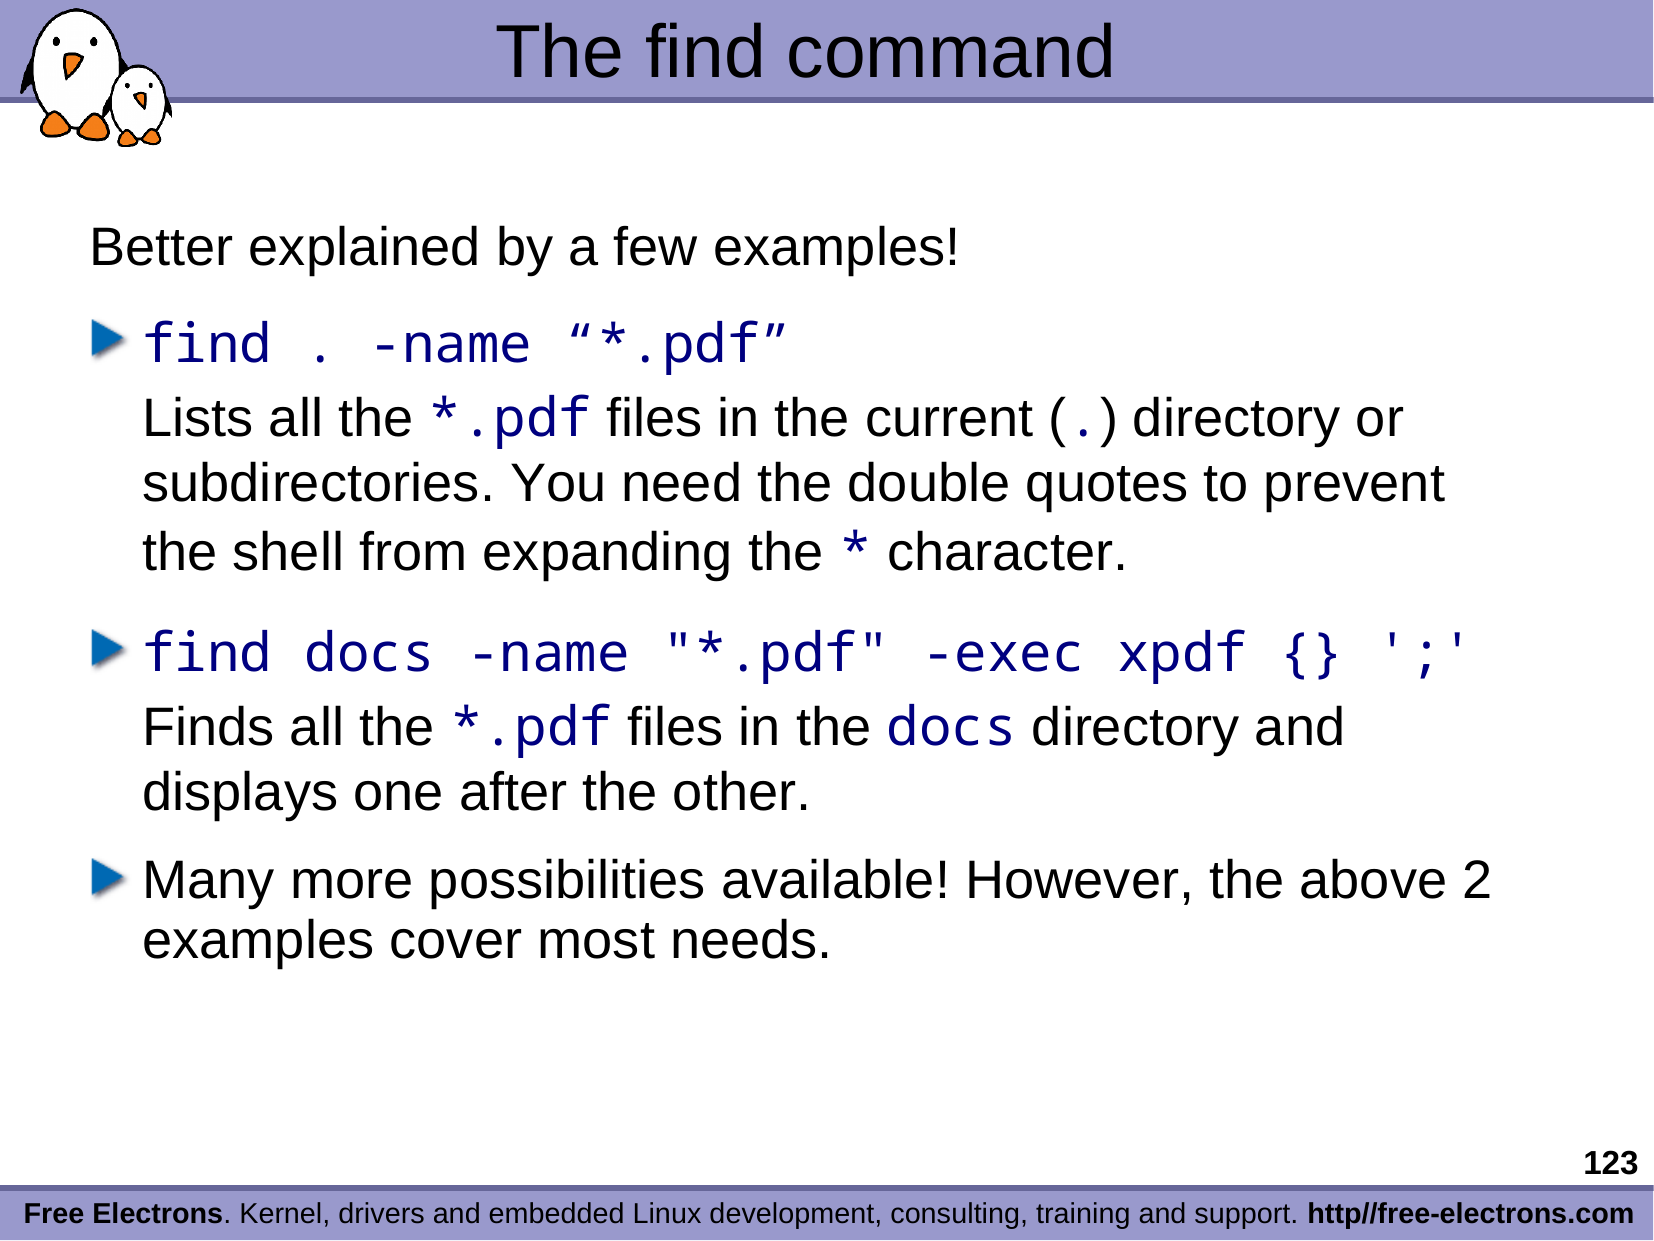

# The find command
Better explained by a few examples!
find . -name “*.pdf”
Lists all the *.pdf files in the current (.) directory or subdirectories. You need the double quotes to prevent the shell from expanding the * character.
find docs -name "*.pdf" -exec xpdf {} ';'
Finds all the *.pdf files in the docs directory and displays one after the other.
Many more possibilities available! However, the above 2 examples cover most needs.